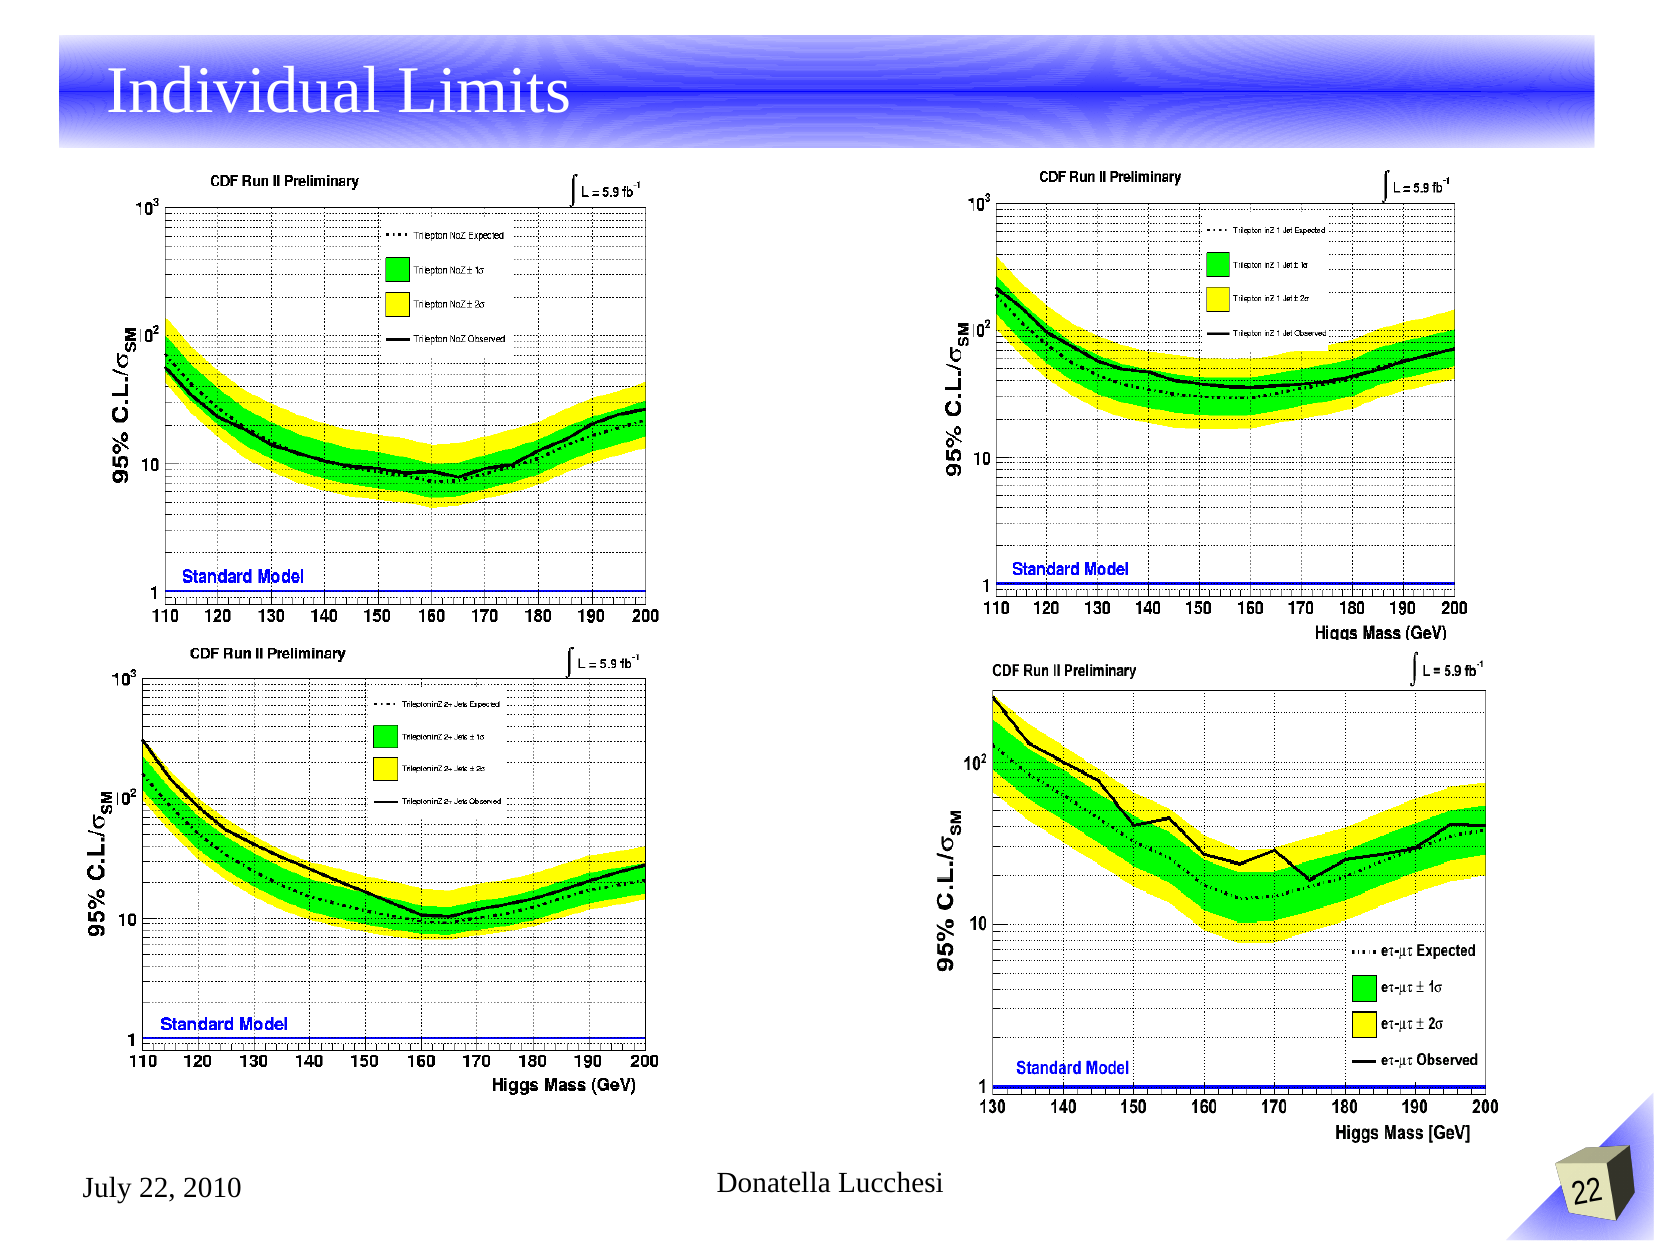

Individual Limits
Donatella Lucchesi
July 22, 2010